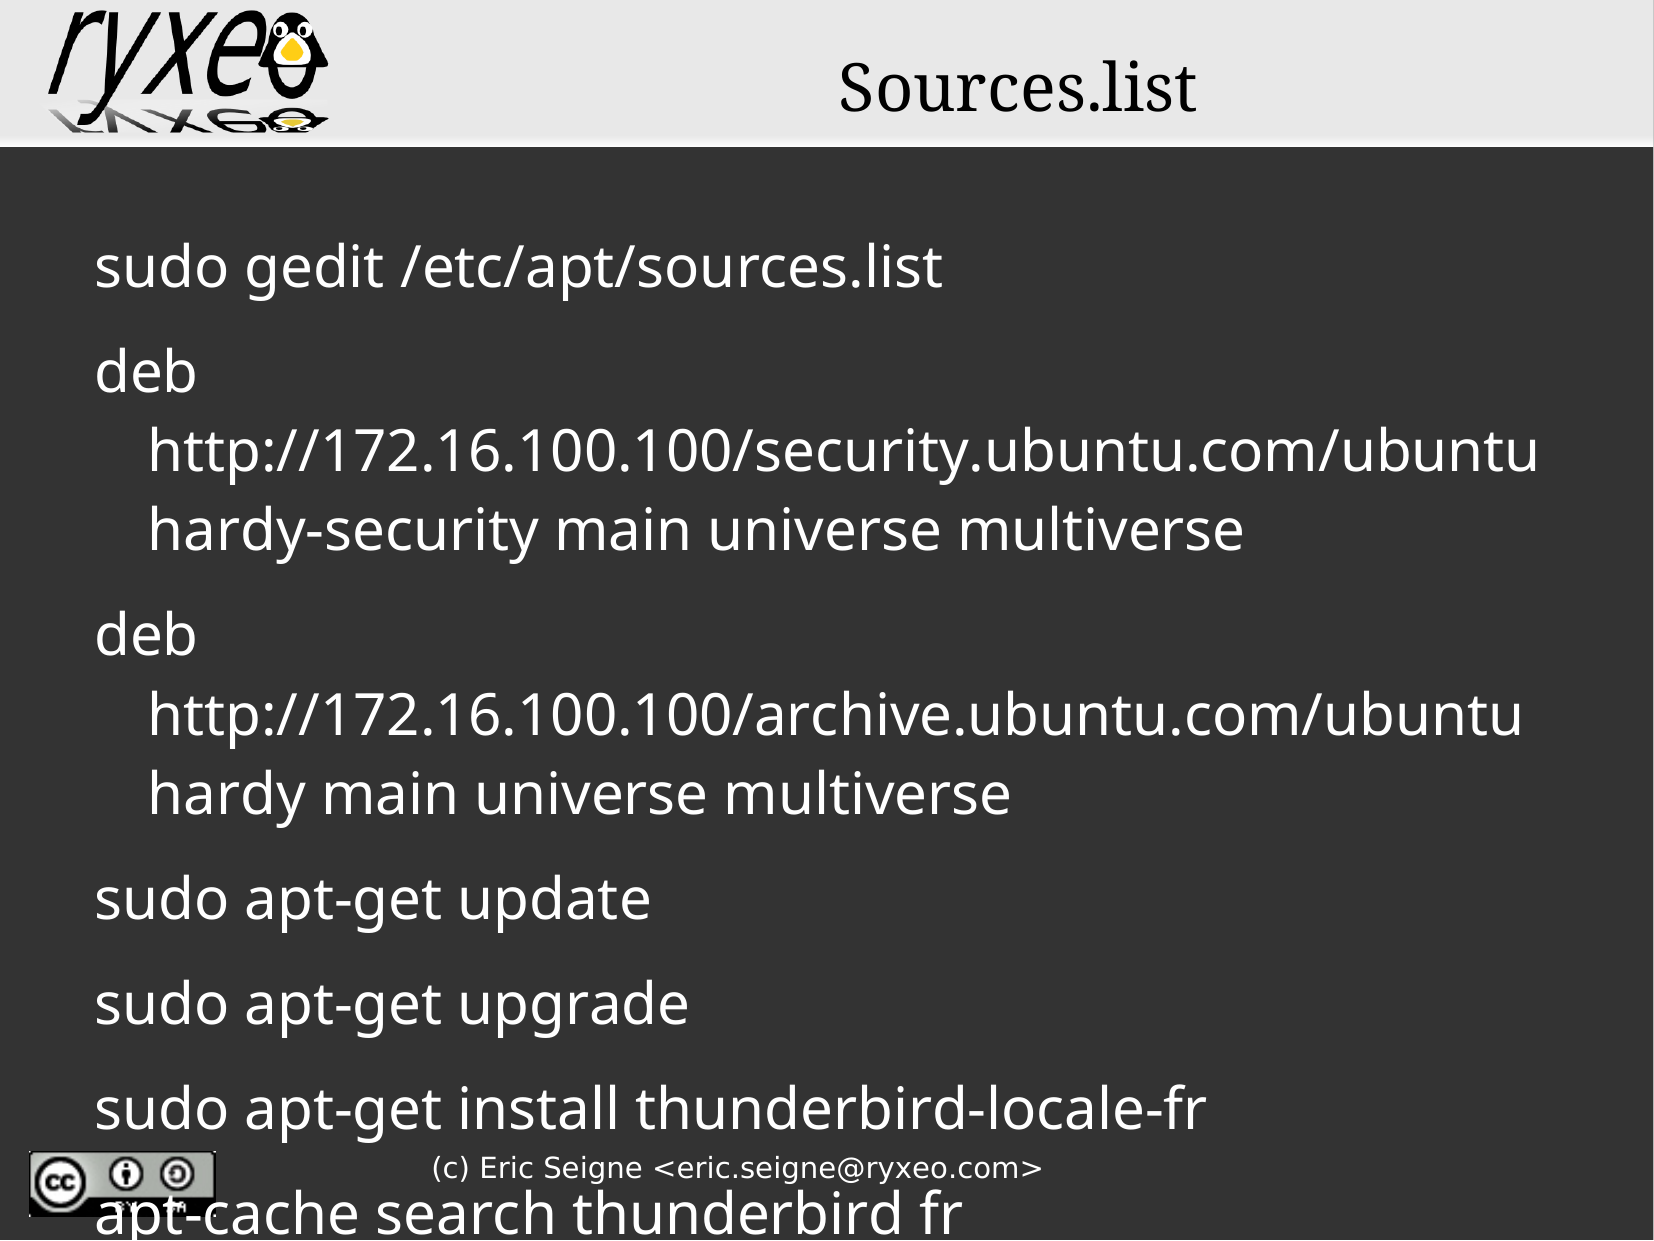

# Sources.list
sudo gedit /etc/apt/sources.list
deb http://172.16.100.100/security.ubuntu.com/ubuntu hardy-security main universe multiverse
deb http://172.16.100.100/archive.ubuntu.com/ubuntu hardy main universe multiverse
sudo apt-get update
sudo apt-get upgrade
sudo apt-get install thunderbird-locale-fr
apt-cache search thunderbird fr